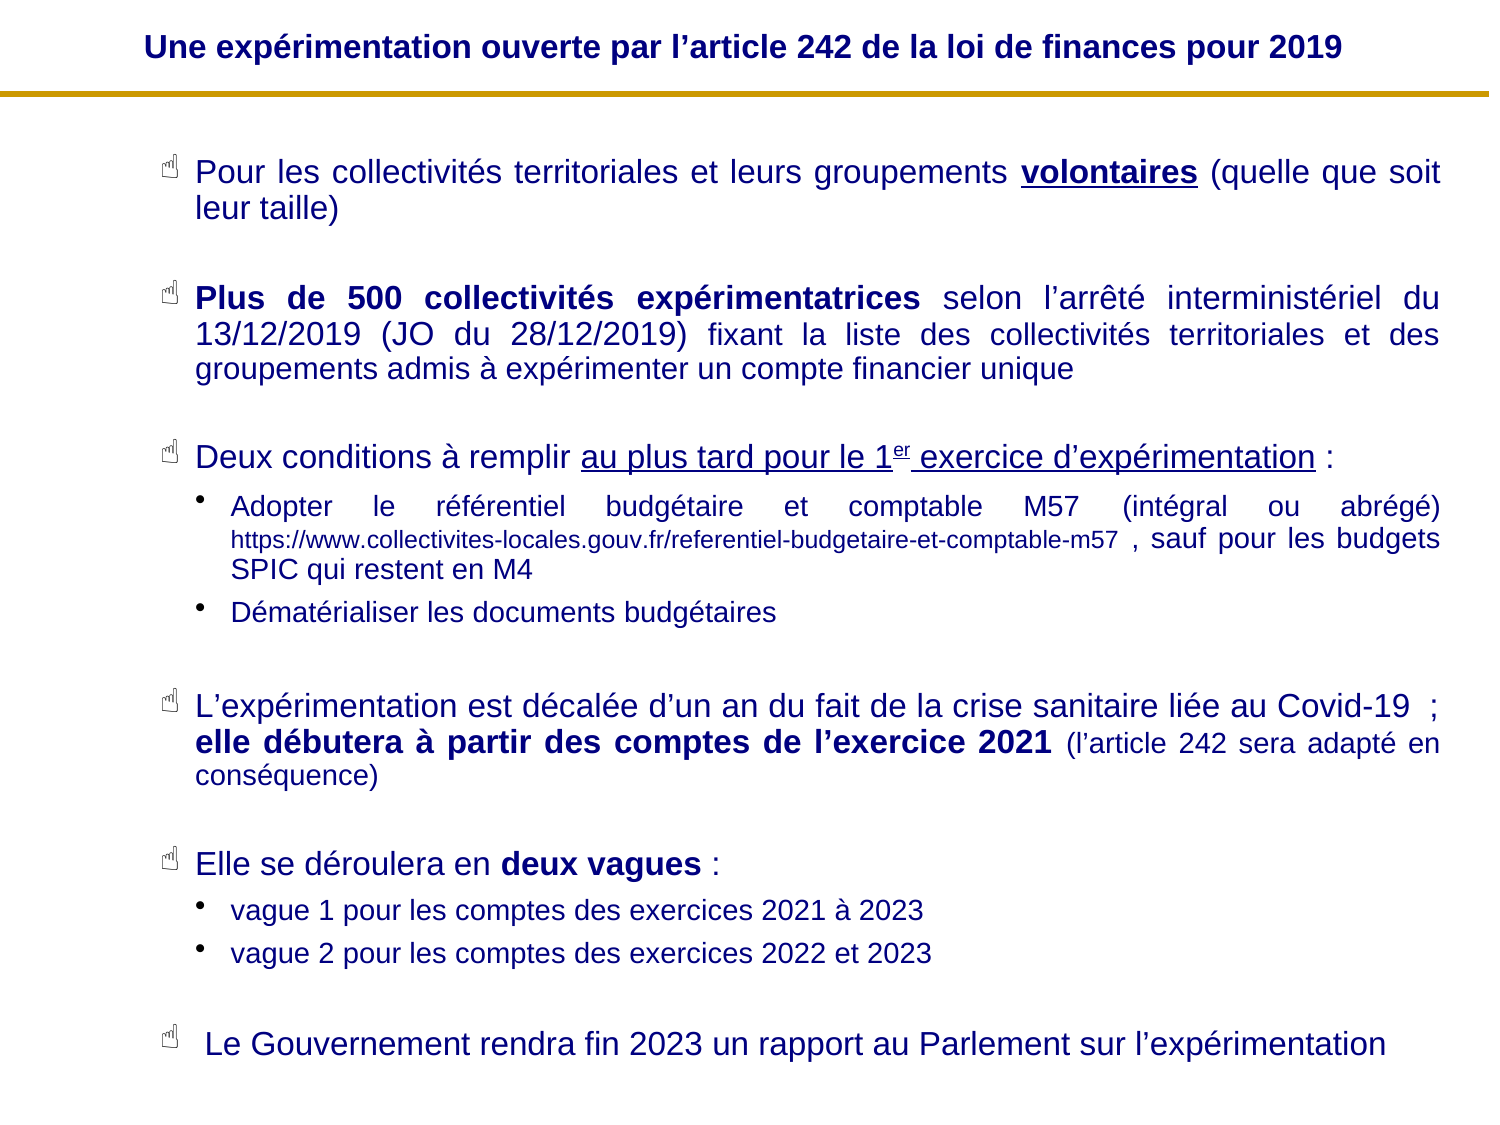

# Une expérimentation ouverte par l’article 242 de la loi de finances pour 2019
Pour les collectivités territoriales et leurs groupements volontaires (quelle que soit leur taille)
Plus de 500 collectivités expérimentatrices selon l’arrêté interministériel du 13/12/2019 (JO du 28/12/2019) fixant la liste des collectivités territoriales et des groupements admis à expérimenter un compte financier unique
Deux conditions à remplir au plus tard pour le 1er exercice d’expérimentation :
Adopter le référentiel budgétaire et comptable M57 (intégral ou abrégé) https://www.collectivites-locales.gouv.fr/referentiel-budgetaire-et-comptable-m57 , sauf pour les budgets SPIC qui restent en M4
Dématérialiser les documents budgétaires
L’expérimentation est décalée d’un an du fait de la crise sanitaire liée au Covid-19  ; elle débutera à partir des comptes de l’exercice 2021 (l’article 242 sera adapté en conséquence)
Elle se déroulera en deux vagues :
vague 1 pour les comptes des exercices 2021 à 2023
vague 2 pour les comptes des exercices 2022 et 2023
 Le Gouvernement rendra fin 2023 un rapport au Parlement sur l’expérimentation